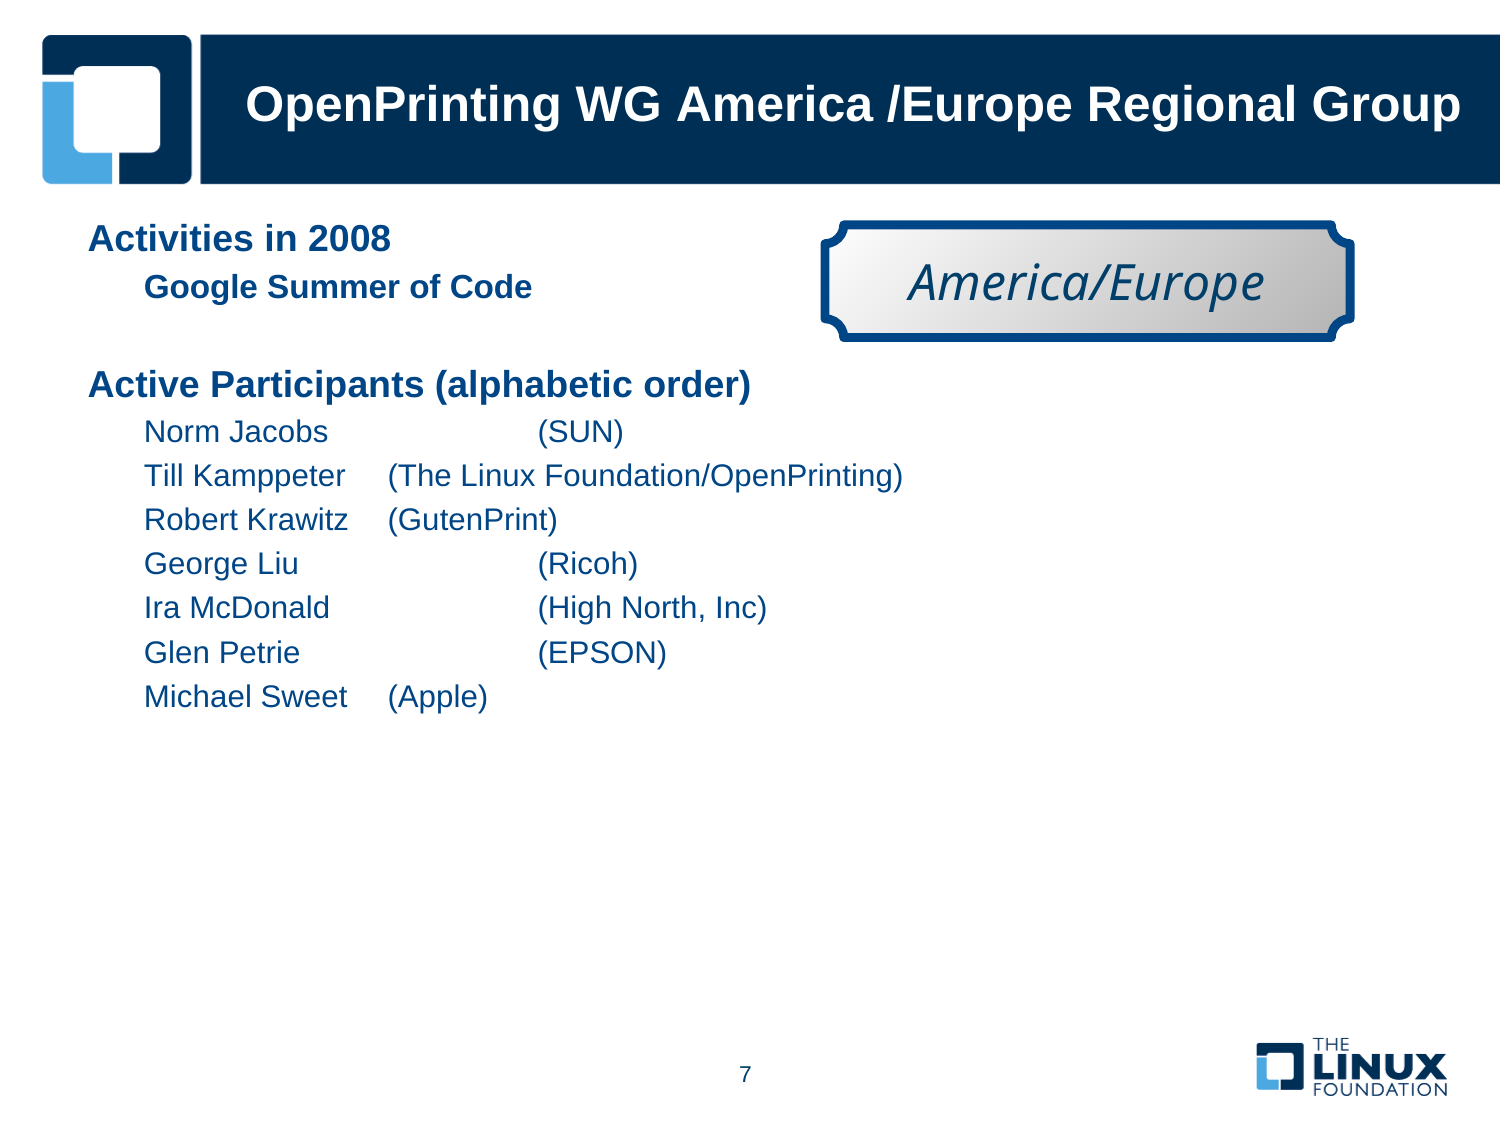

# OpenPrinting WG America /Europe Regional Group
Activities in 2008
Google Summer of Code
Active Participants (alphabetic order)
Norm Jacobs 		(SUN)
Till Kamppeter 	(The Linux Foundation/OpenPrinting)
Robert Krawitz 	(GutenPrint)
George Liu 		(Ricoh)
Ira McDonald 		(High North, Inc)
Glen Petrie 		(EPSON)
Michael Sweet 	(Apple)
America/Europe
7